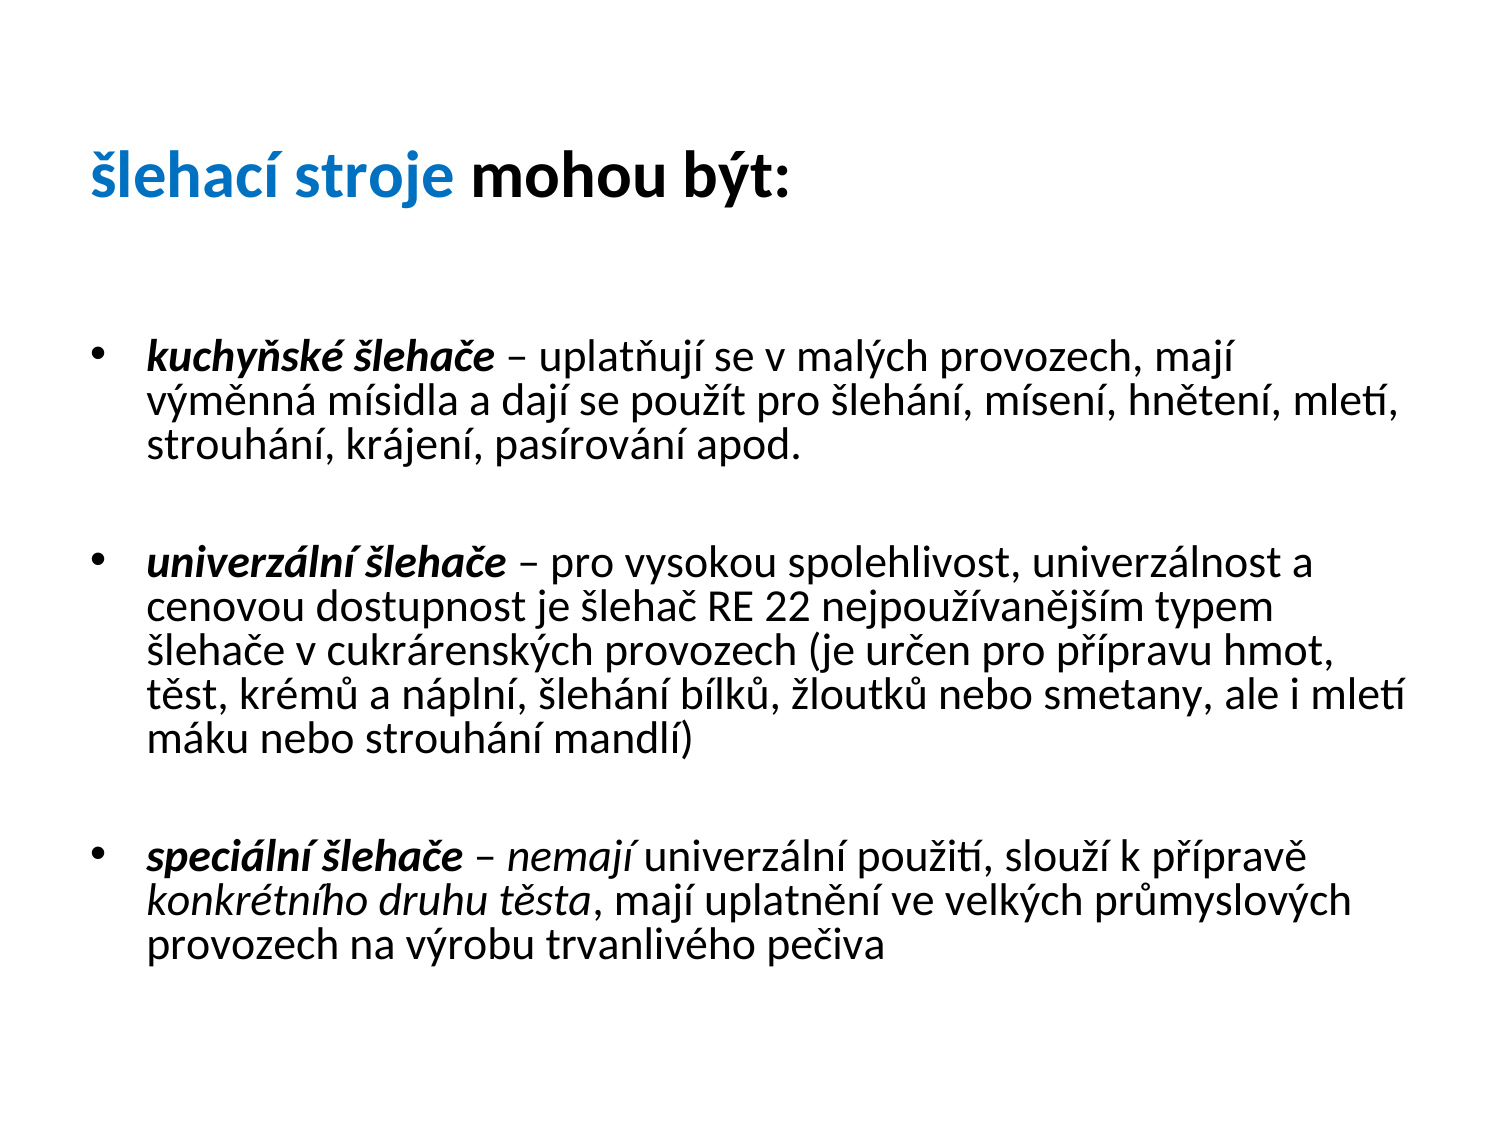

# šlehací stroje mohou být:
kuchyňské šlehače – uplatňují se v malých provozech, mají výměnná mísidla a dají se použít pro šlehání, mísení, hnětení, mletí, strouhání, krájení, pasírování apod.
univerzální šlehače – pro vysokou spolehlivost, univerzálnost a cenovou dostupnost je šlehač RE 22 nejpoužívanějším typem šlehače v cukrárenských provozech (je určen pro přípravu hmot, těst, krémů a náplní, šlehání bílků, žloutků nebo smetany, ale i mletí máku nebo strouhání mandlí)
speciální šlehače – nemají univerzální použití, slouží k přípravě konkrétního druhu těsta, mají uplatnění ve velkých průmyslových provozech na výrobu trvanlivého pečiva